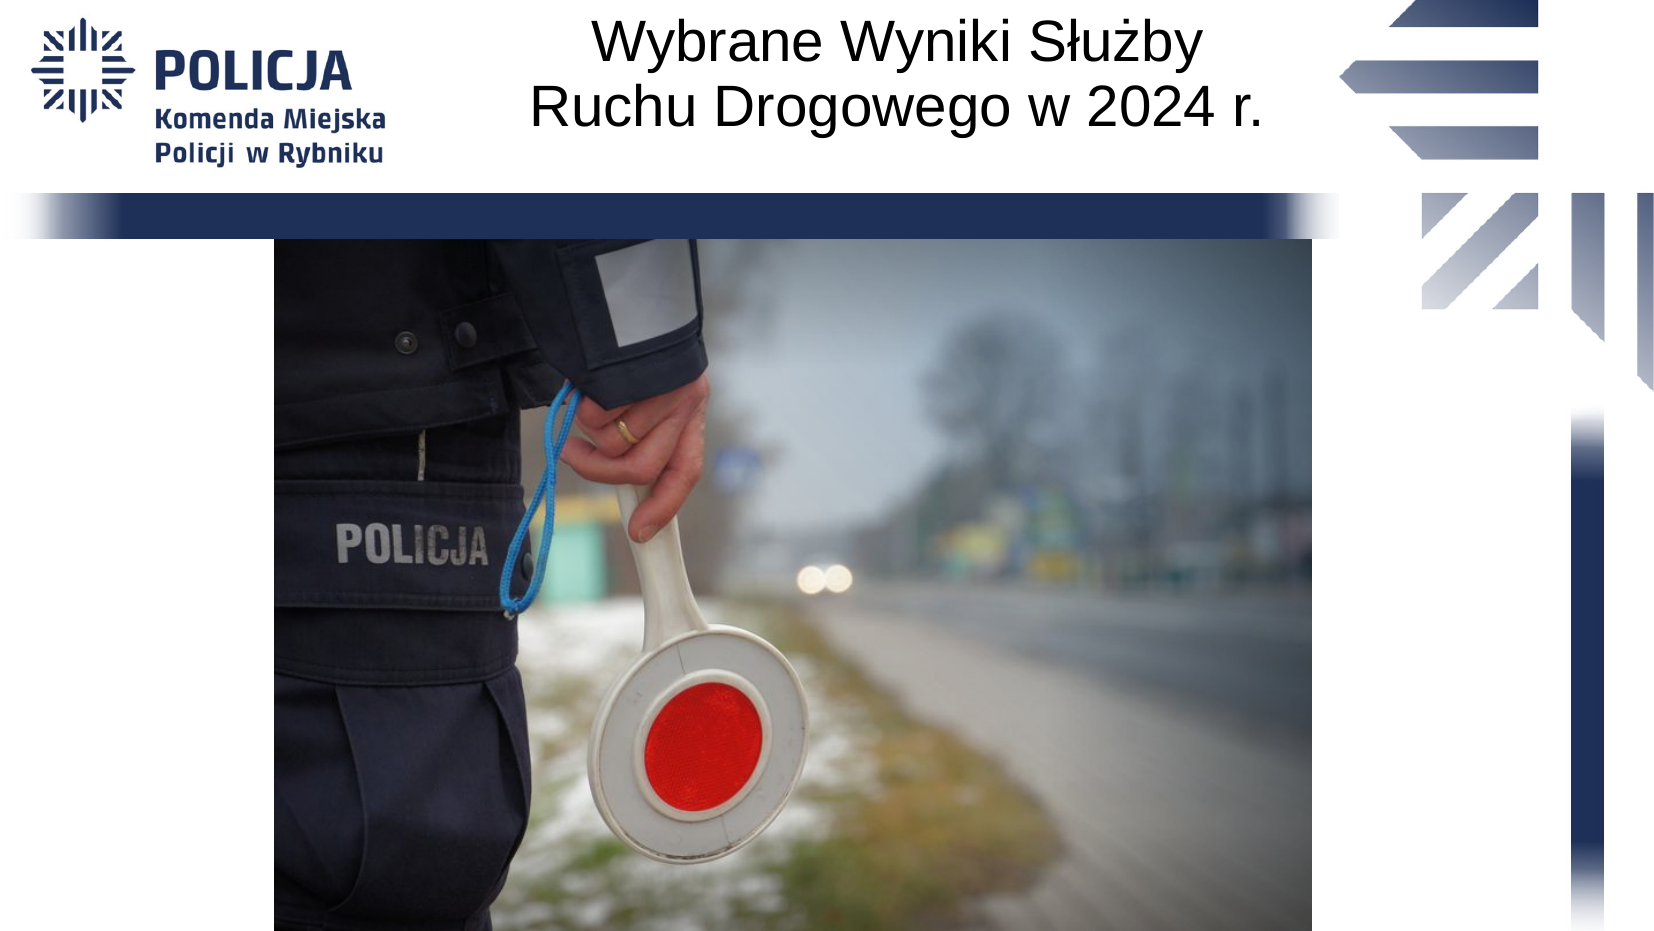

# Wybrane Wyniki Służby Ruchu Drogowego w 2024 r.